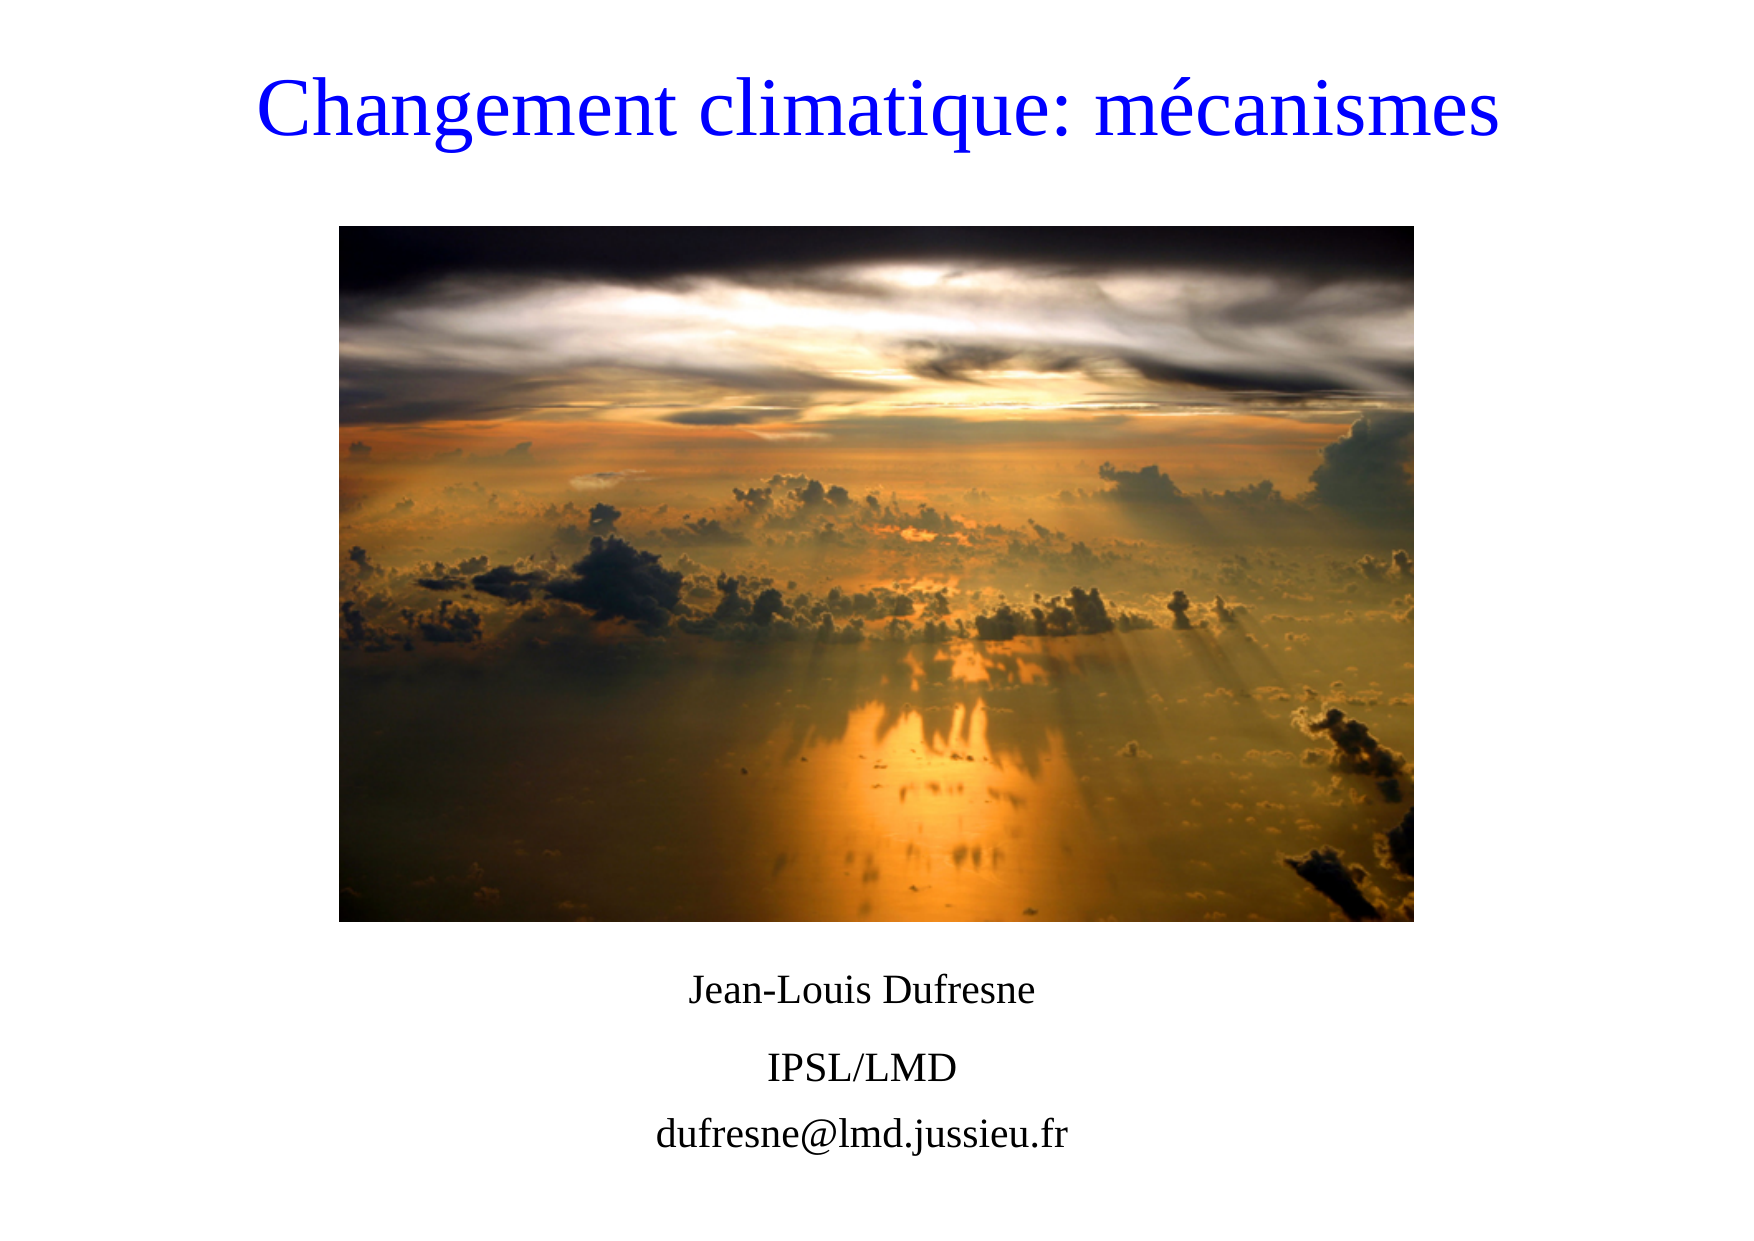

Changement climatique: mécanismes
Jean-Louis Dufresne
IPSL/LMD
dufresne@lmd.jussieu.fr